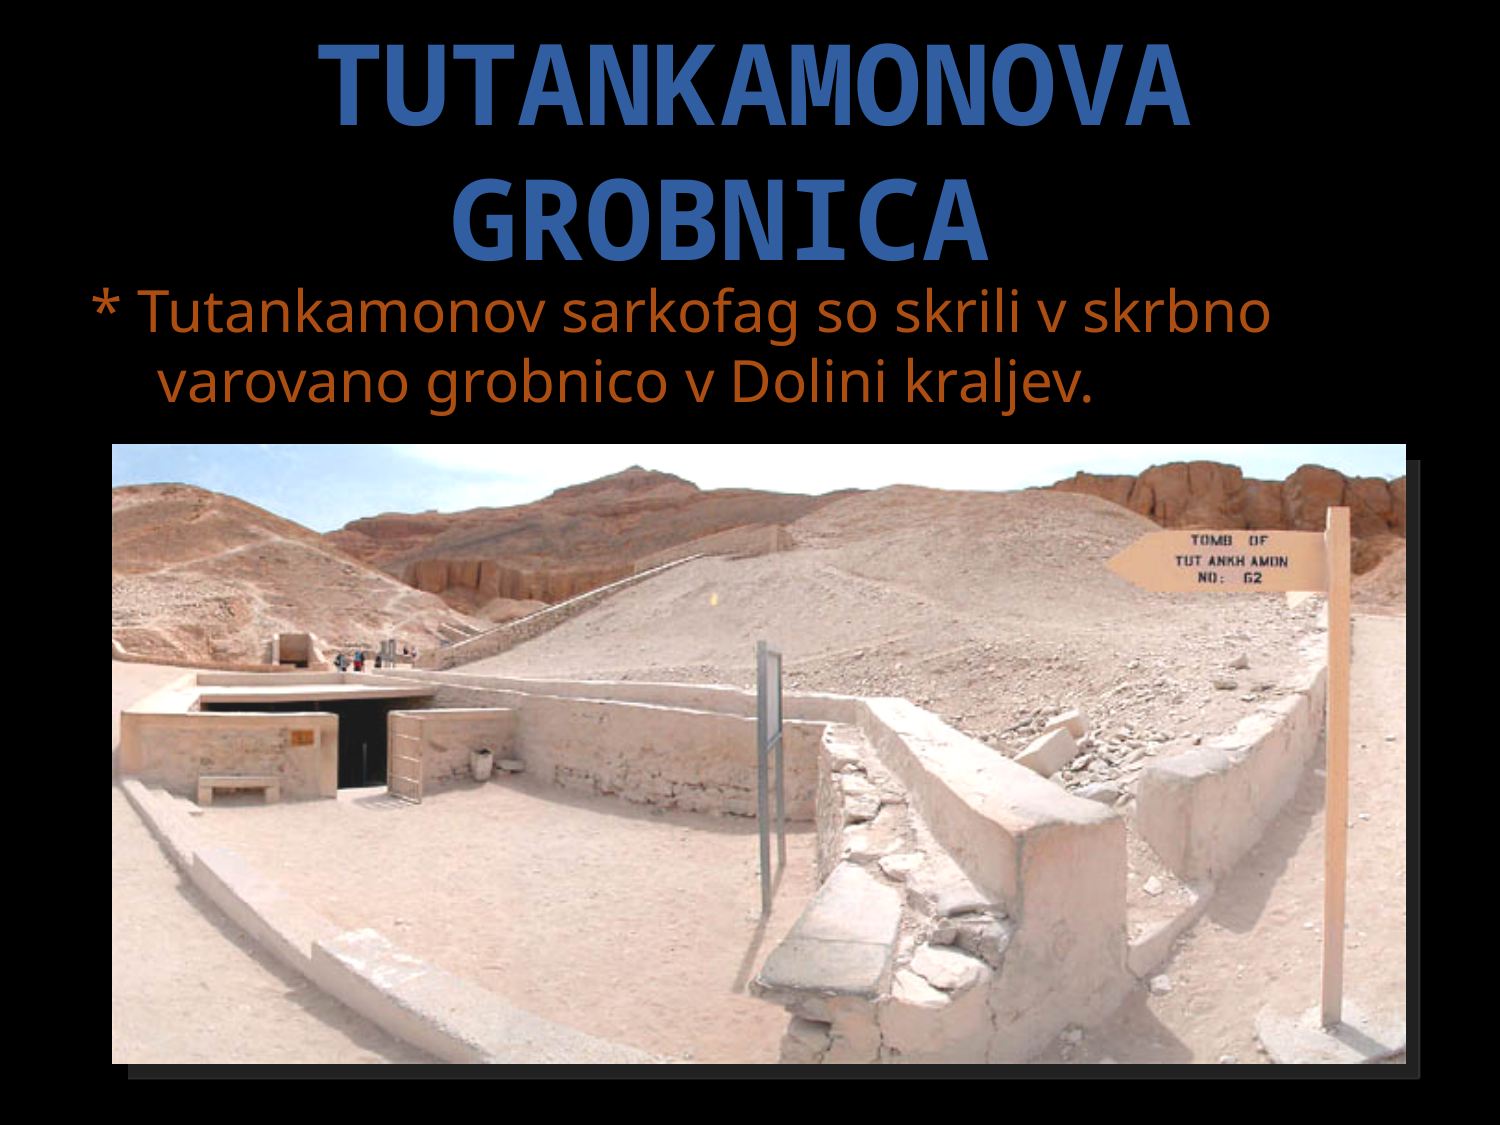

# TUTANKAMONOVA GROBNICA
* Tutankamonov sarkofag so skrili v skrbno varovano grobnico v Dolini kraljev.